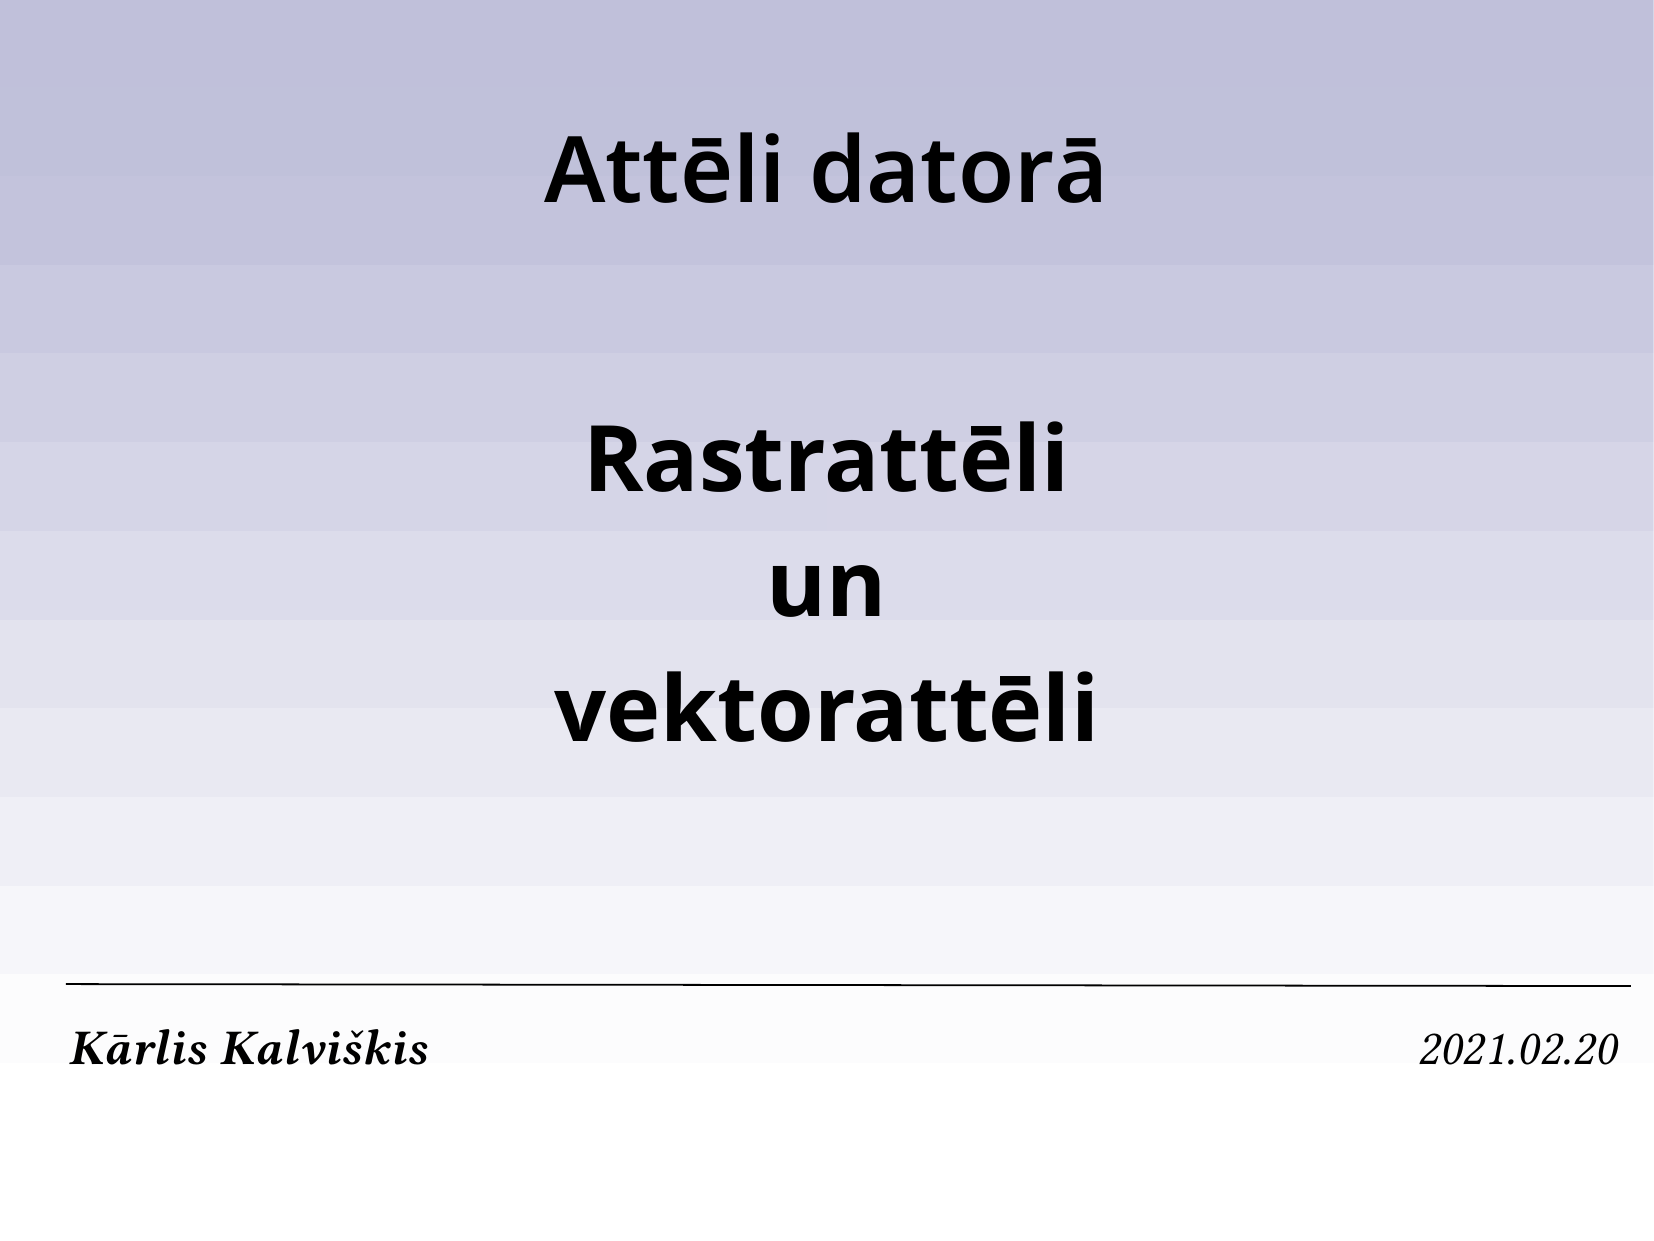

# Rastrattēli un vektorattēli
Kārlis Kalviškis
2021.02.20